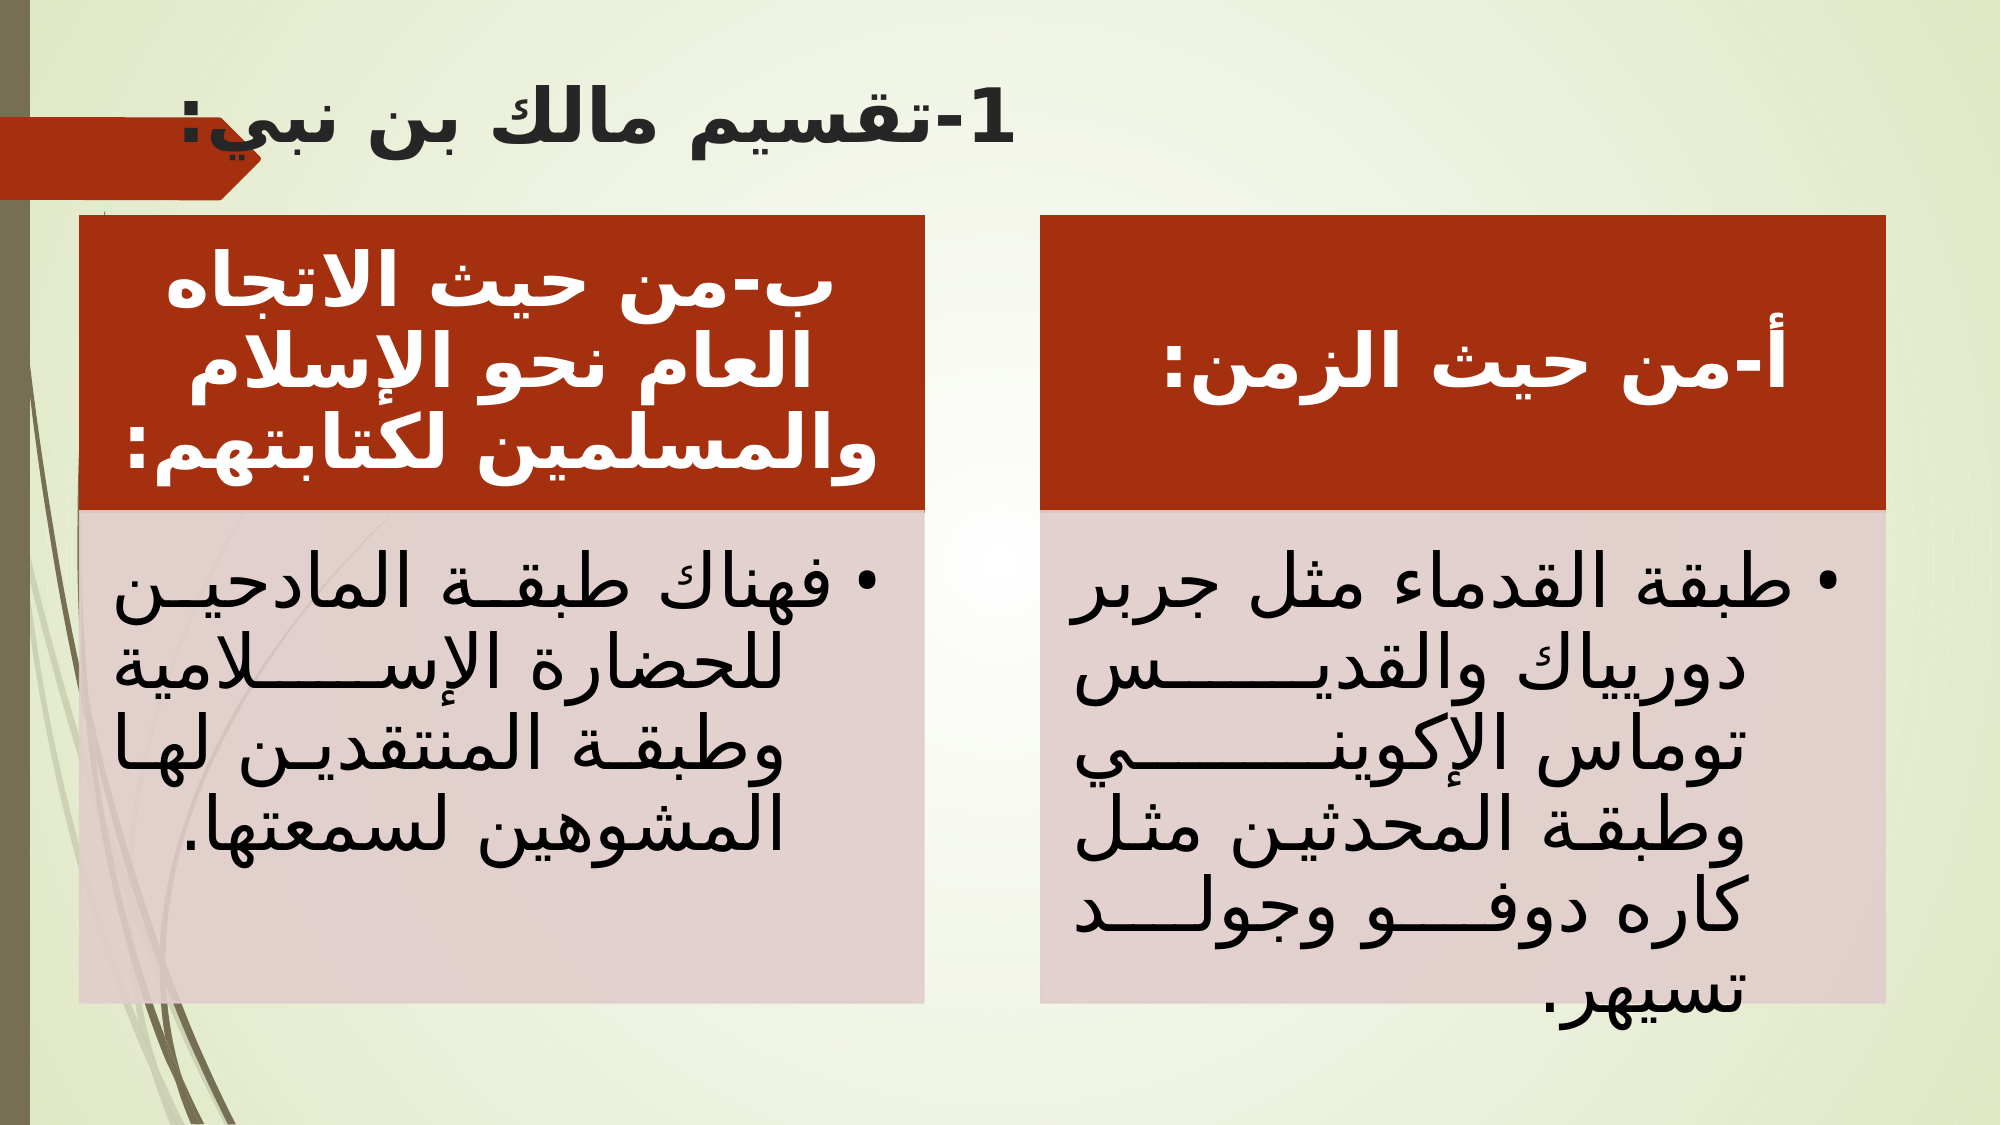

# 1-تقسيم مالك بن نبي:
ب-من حيث الاتجاه العام نحو الإسلام والمسلمين لكتابتهم:
أ-من حيث الزمن:
فهناك طبقة المادحين للحضارة الإسلامية وطبقة المنتقدين لها المشوهين لسمعتها.
طبقة القدماء مثل جربر دوريياك والقديس توماس الإكويني وطبقة المحدثين مثل كاره دوفو وجولد تسيهر.